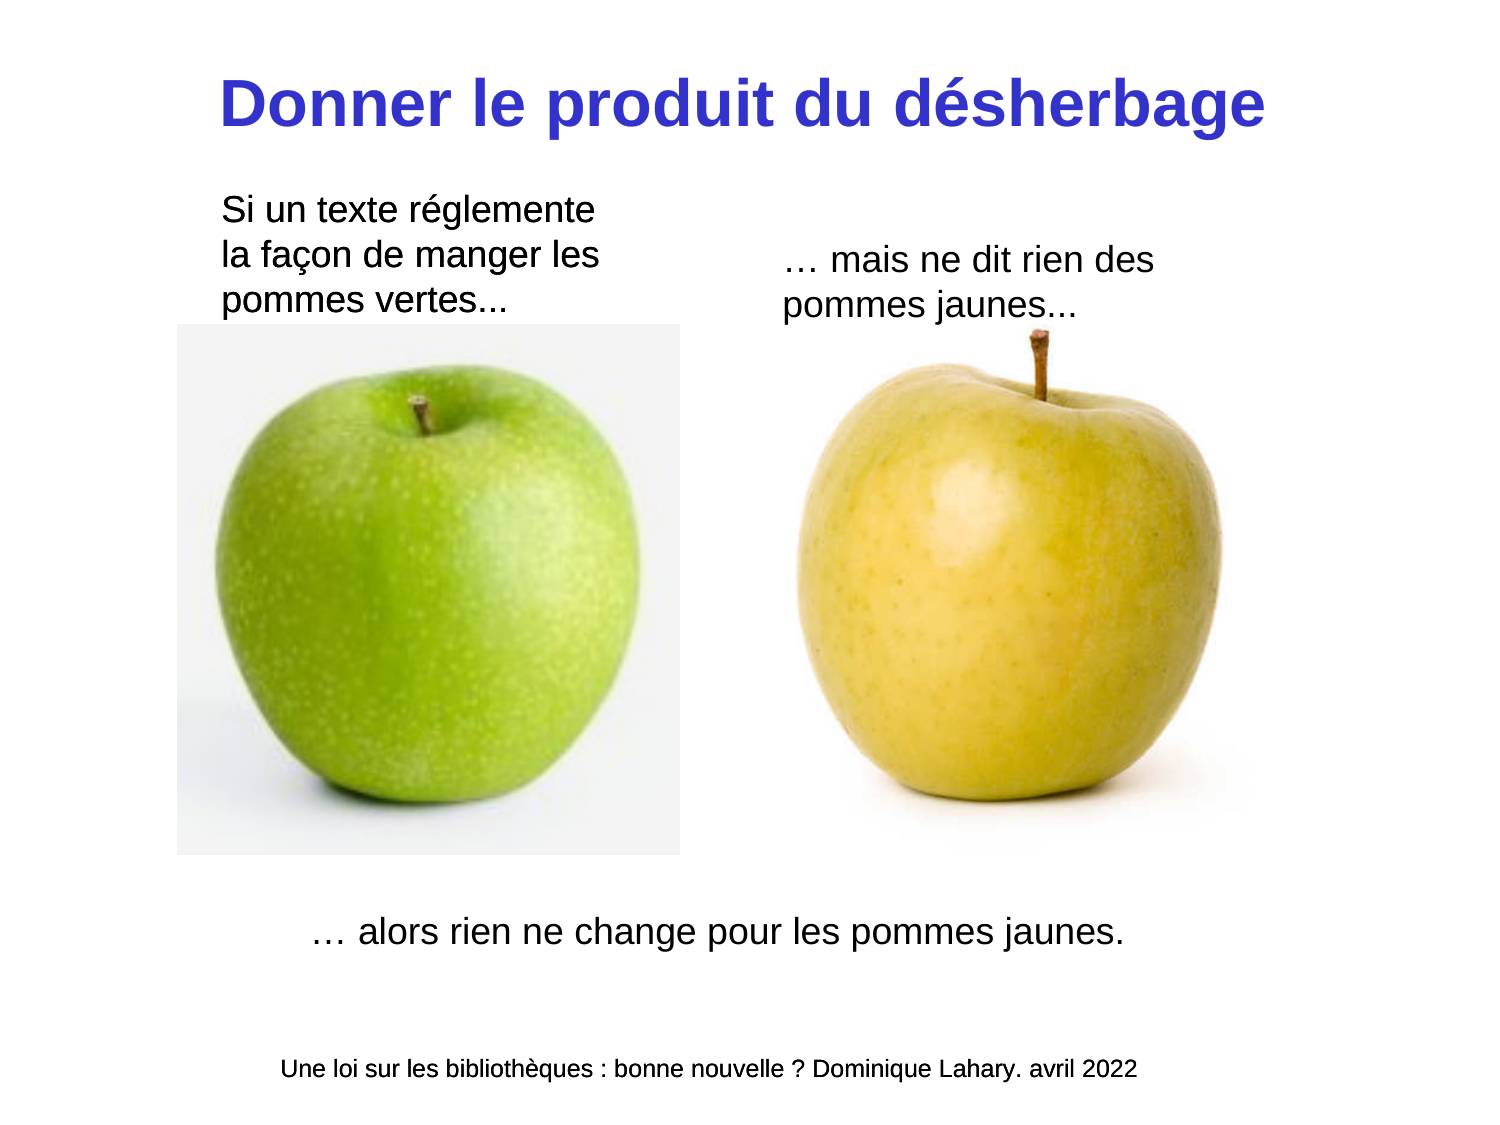

Donner le produit du désherbage
Si un texte réglemente la façon de manger les pommes vertes...
Si un texte réglemente la façon de manger les pommes vertes...
… mais ne dit rien des pommes jaunes...
… alors rien ne change pour les pommes jaunes.
Une loi sur les bibliothèques : bonne nouvelle ? Dominique Lahary. avril 2022
Une loi sur les bibliothèques : bonne nouvelle ? Dominique Lahary. avril 2022